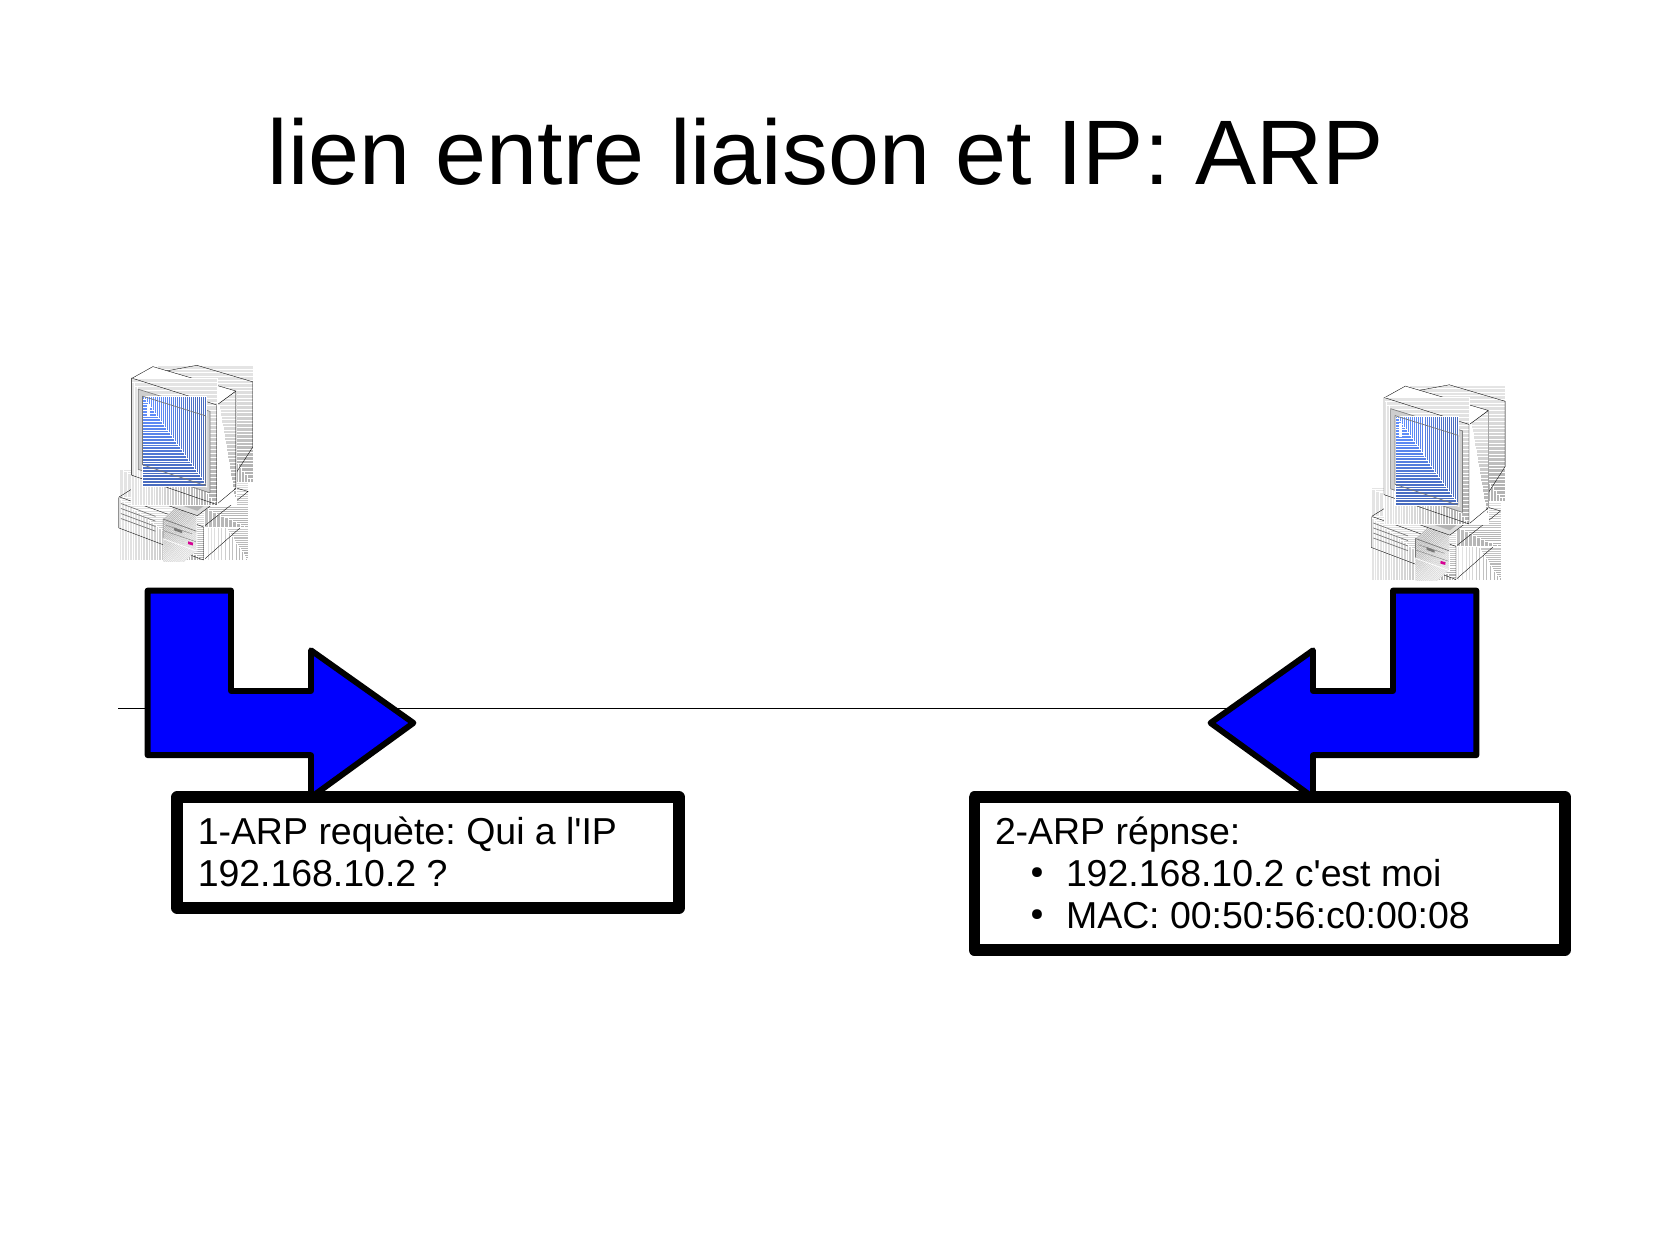

# lien entre liaison et IP: ARP
1-ARP requète: Qui a l'IP 192.168.10.2 ?
2-ARP répnse:
192.168.10.2 c'est moi
MAC: 00:50:56:c0:00:08